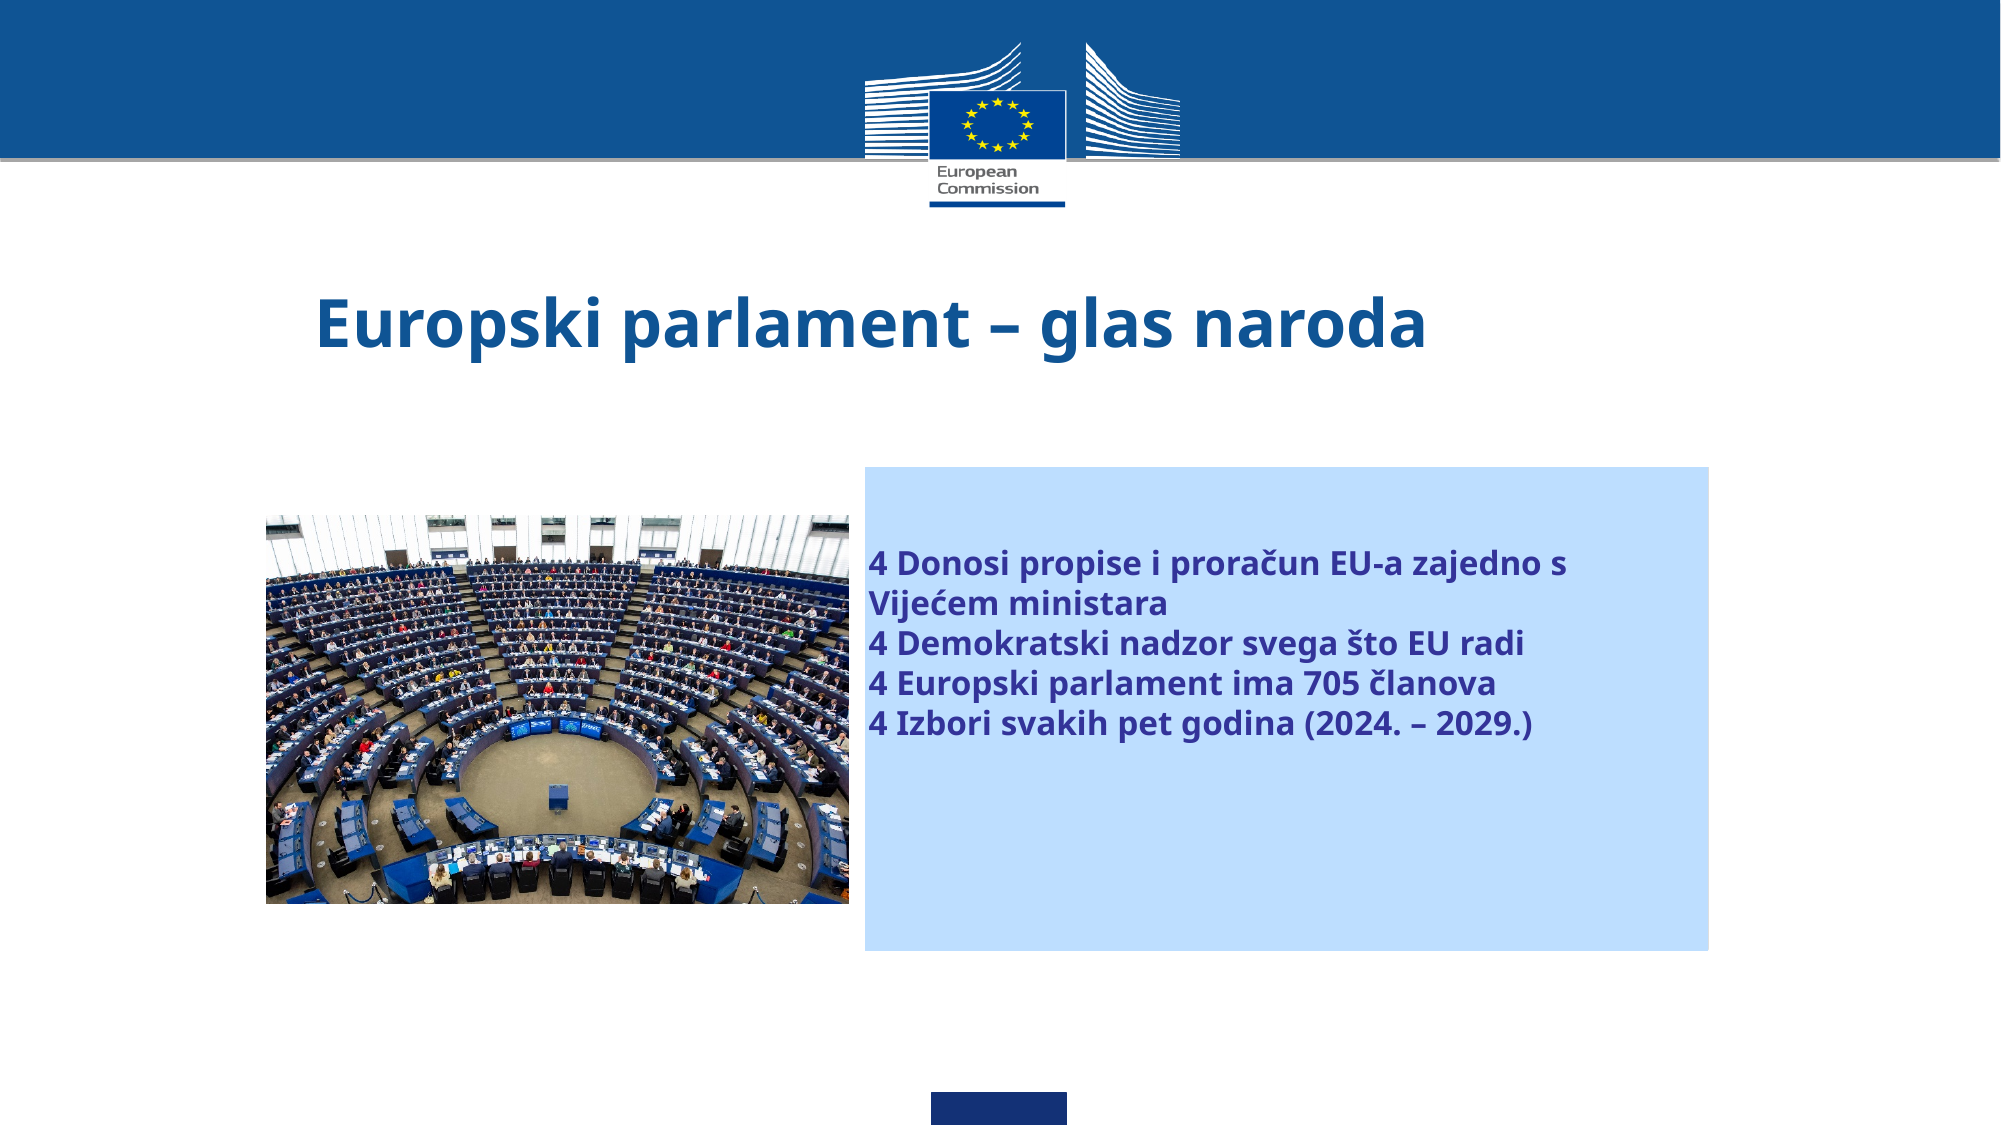

Europski parlament – glas naroda
4 Donosi propise i proračun EU-a zajedno s Vijećem ministara
4 Demokratski nadzor svega što EU radi
4 Europski parlament ima 705 članova
4 Izbori svakih pet godina (2024. – 2029.)